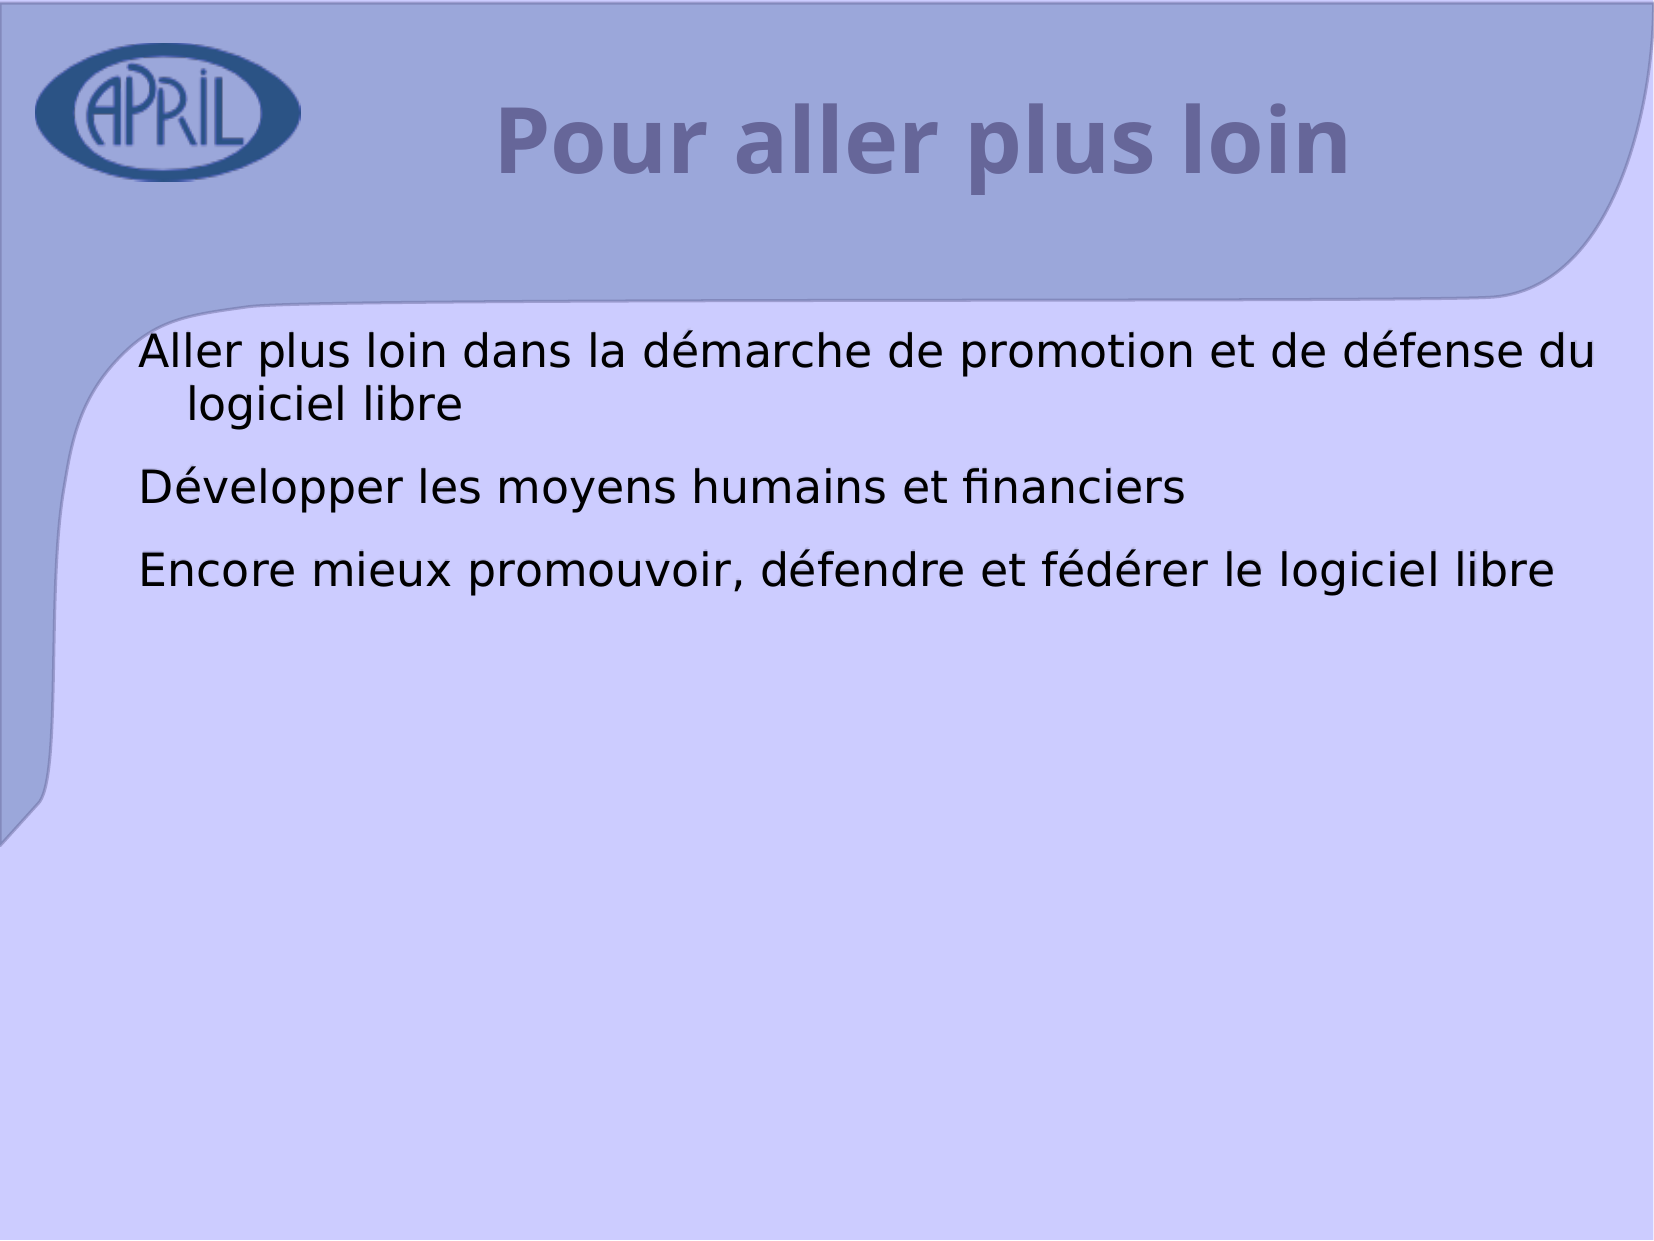

# Pour aller plus loin
Aller plus loin dans la démarche de promotion et de défense du logiciel libre
Développer les moyens humains et financiers
Encore mieux promouvoir, défendre et fédérer le logiciel libre